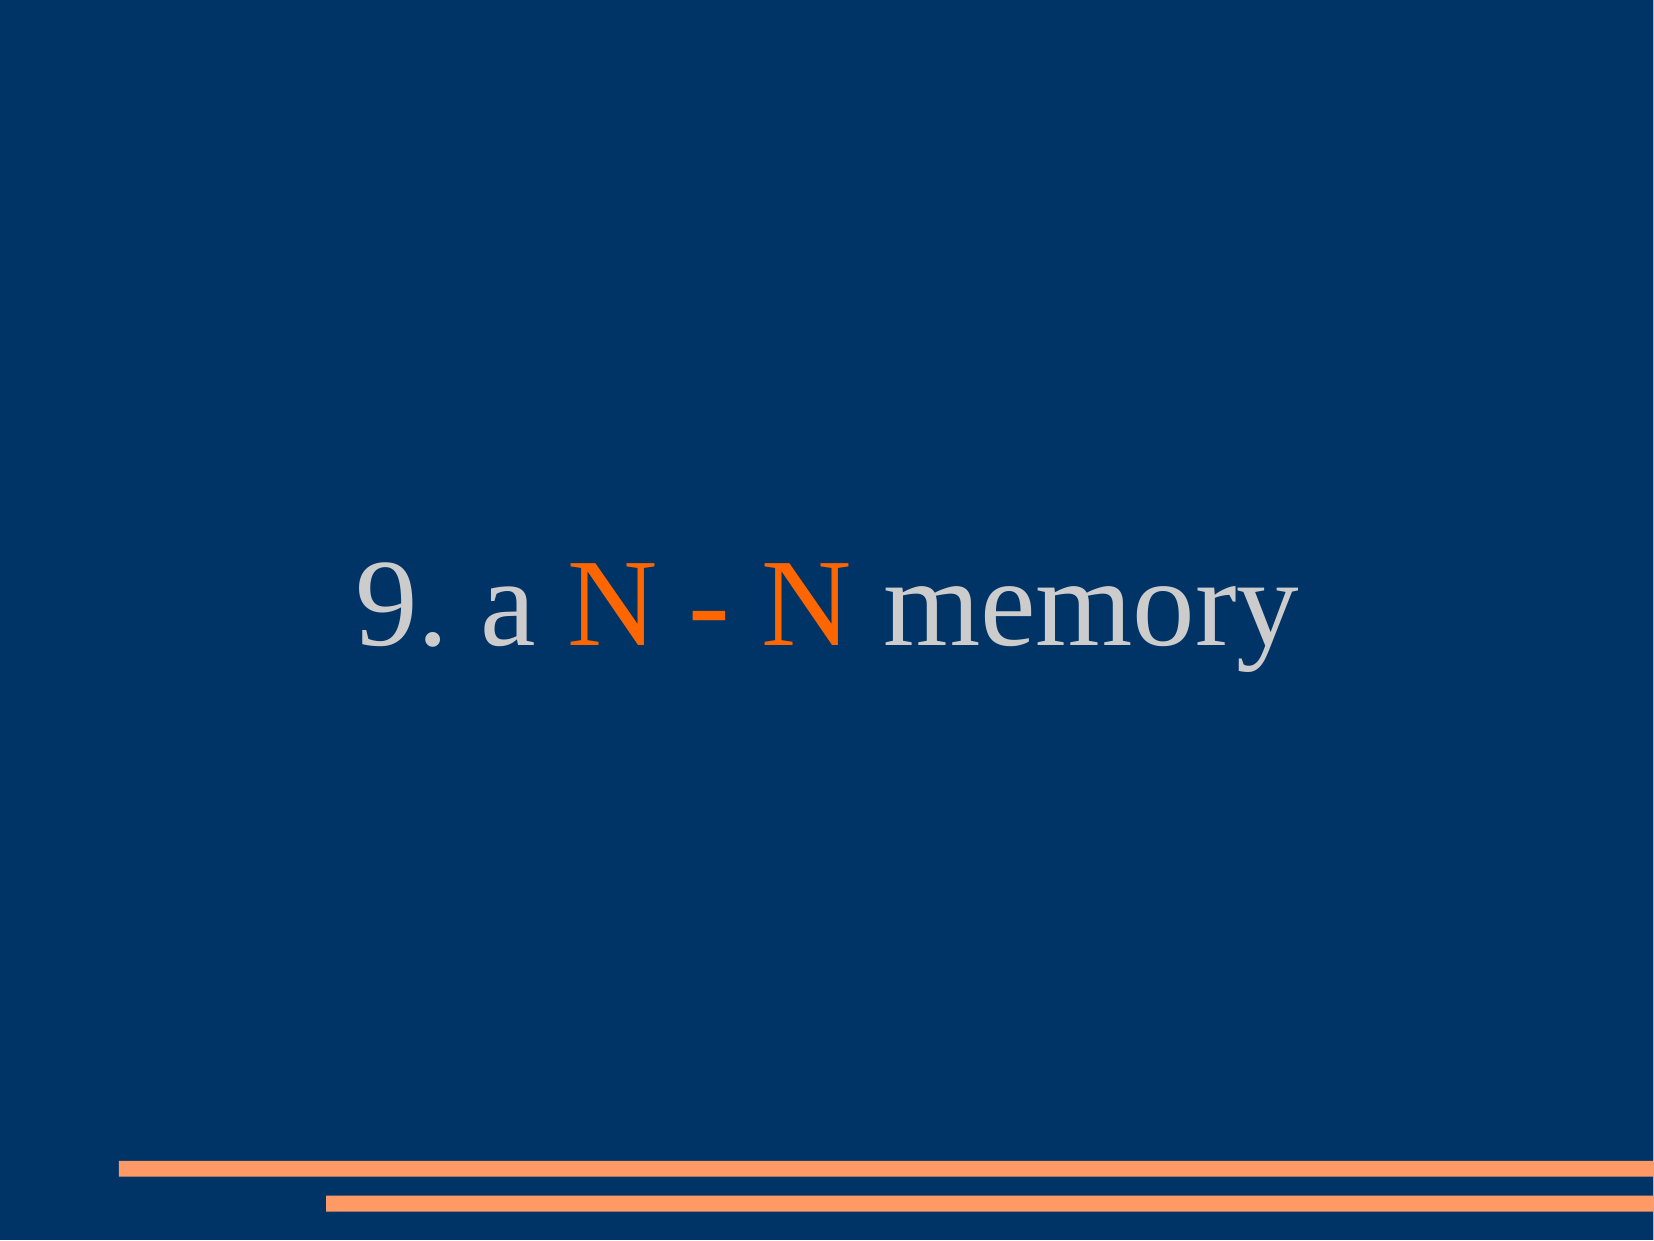

# 9. a N - N memory